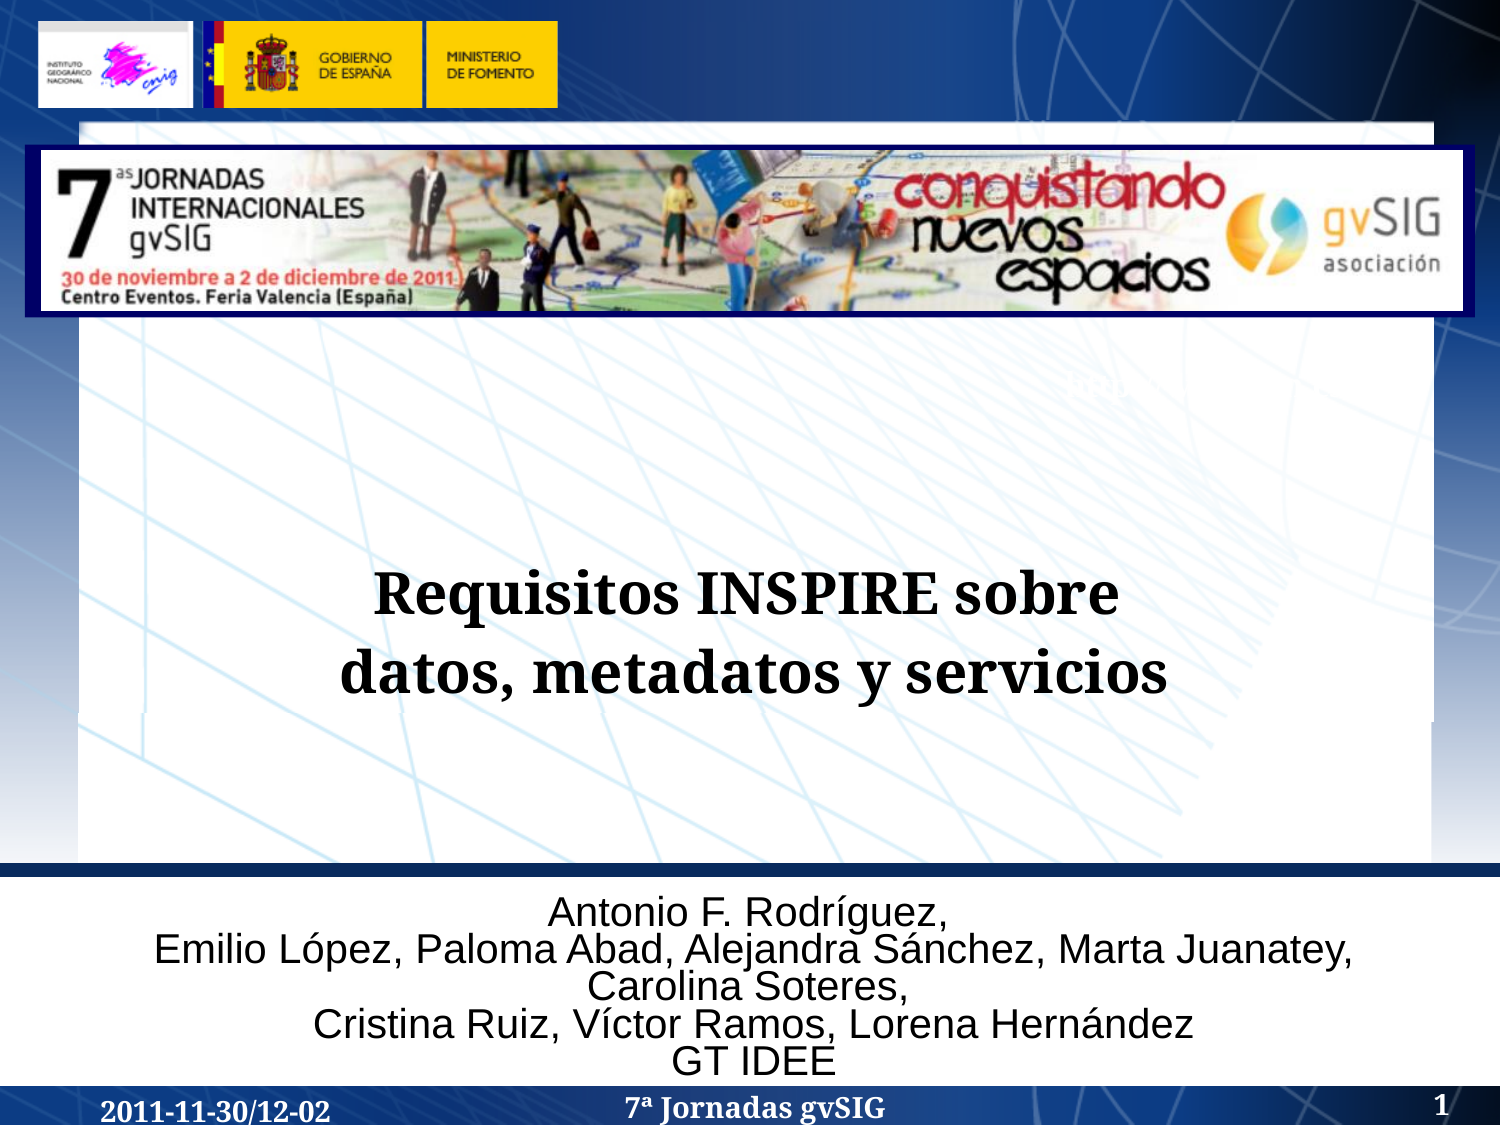

Requisitos INSPIRE sobre
datos, metadatos y servicios
Antonio F. Rodríguez,
Emilio López, Paloma Abad, Alejandra Sánchez, Marta Juanatey, Carolina Soteres,
Cristina Ruiz, Víctor Ramos, Lorena Hernández
GT IDEE